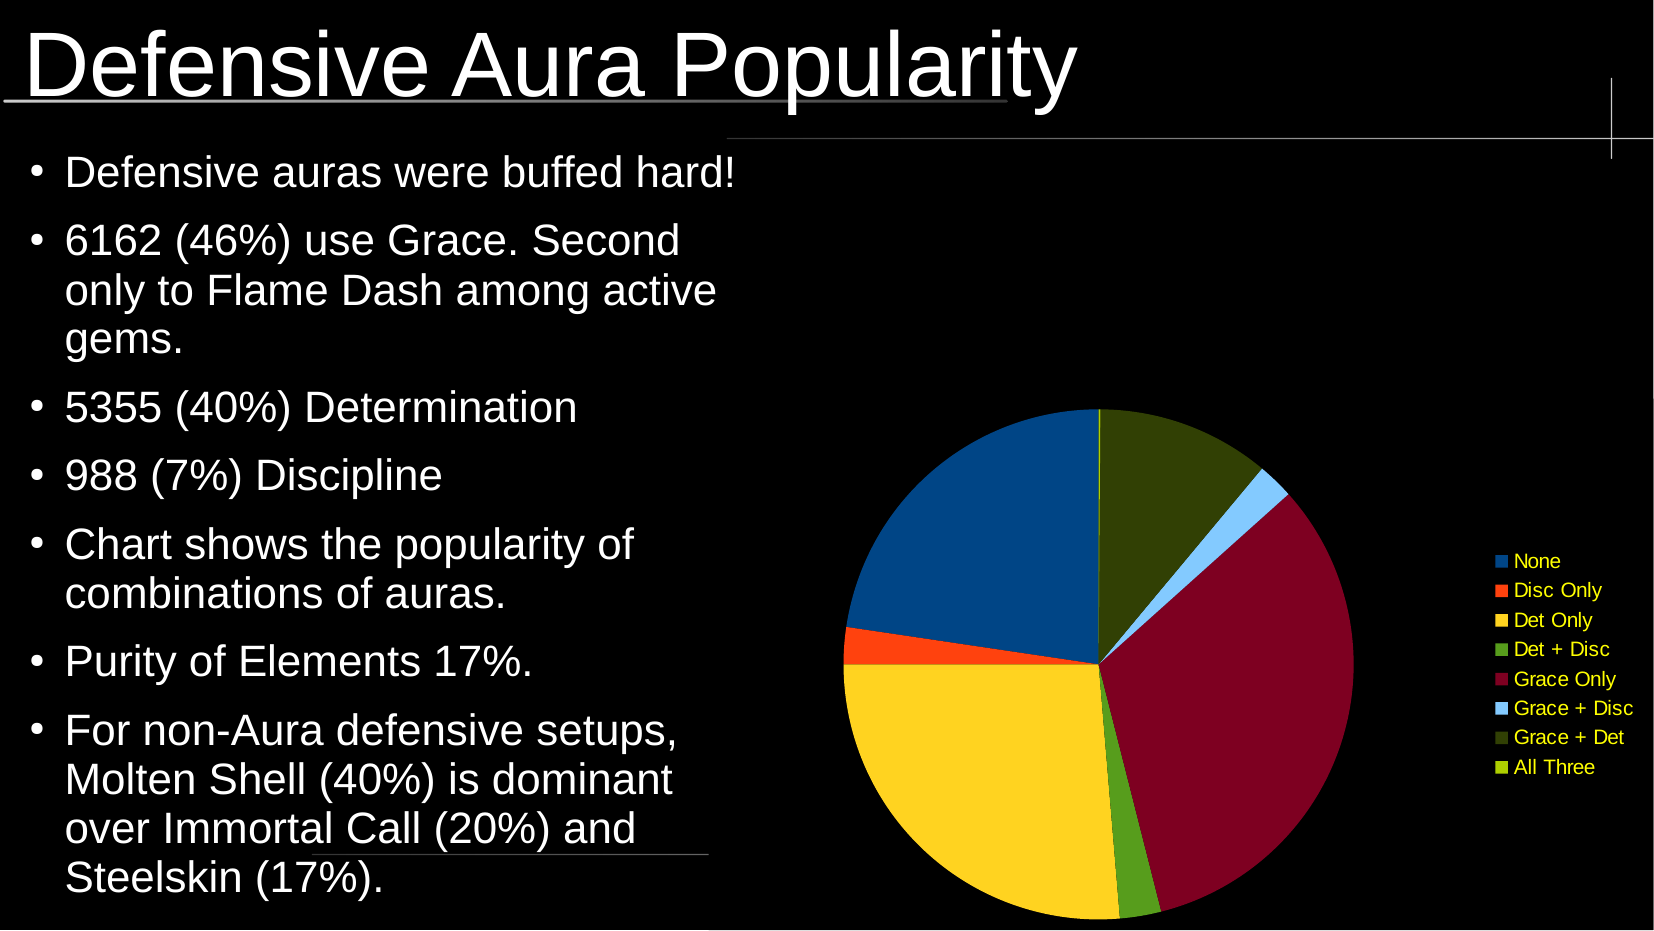

# Defensive Aura Popularity
Defensive auras were buffed hard!
6162 (46%) use Grace. Second only to Flame Dash among active gems.
5355 (40%) Determination
988 (7%) Discipline
Chart shows the popularity of combinations of auras.
Purity of Elements 17%.
For non-Aura defensive setups, Molten Shell (40%) is dominant over Immortal Call (20%) and Steelskin (17%).
### Chart
| Category | Prevalence |
|---|---|
| None | 3032.0 |
| Disc Only | 314.0 |
| Det Only | 3523.0 |
| Det + Disc | 351.0 |
| Grace Only | 4373.0 |
| Grace + Disc | 308.0 |
| Grace + Det | 1466.0 |
| All Three | 15.0 |5